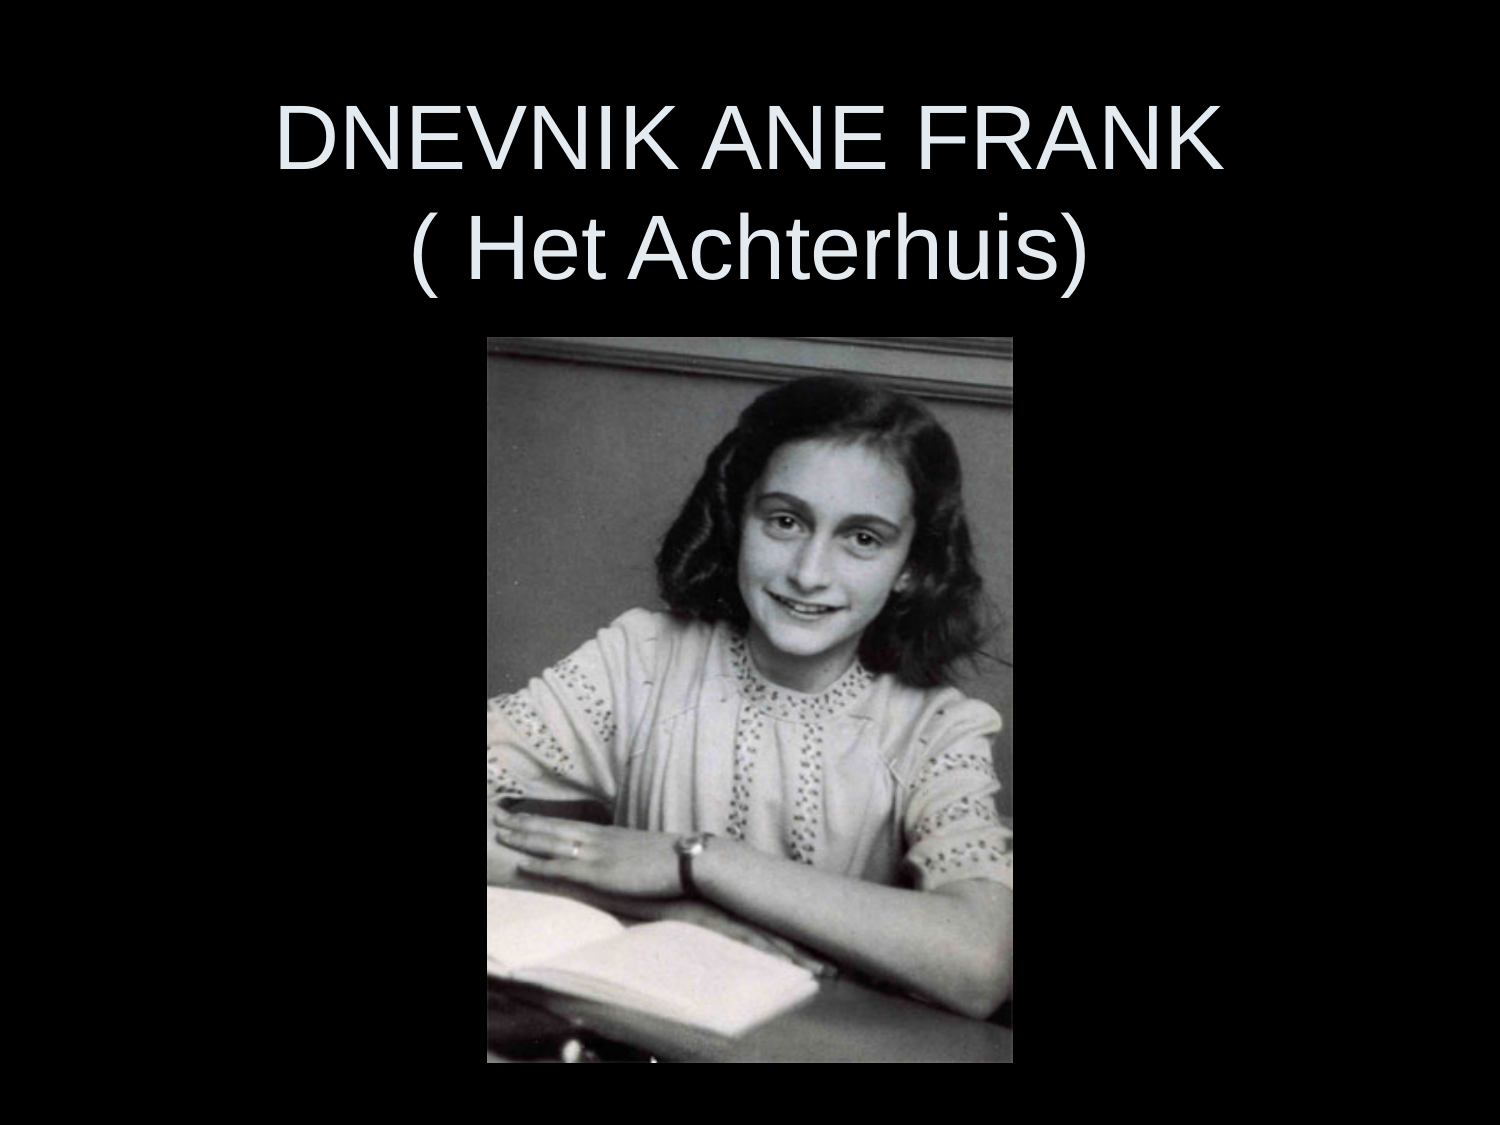

# DNEVNIK ANE FRANK ( Het Achterhuis)